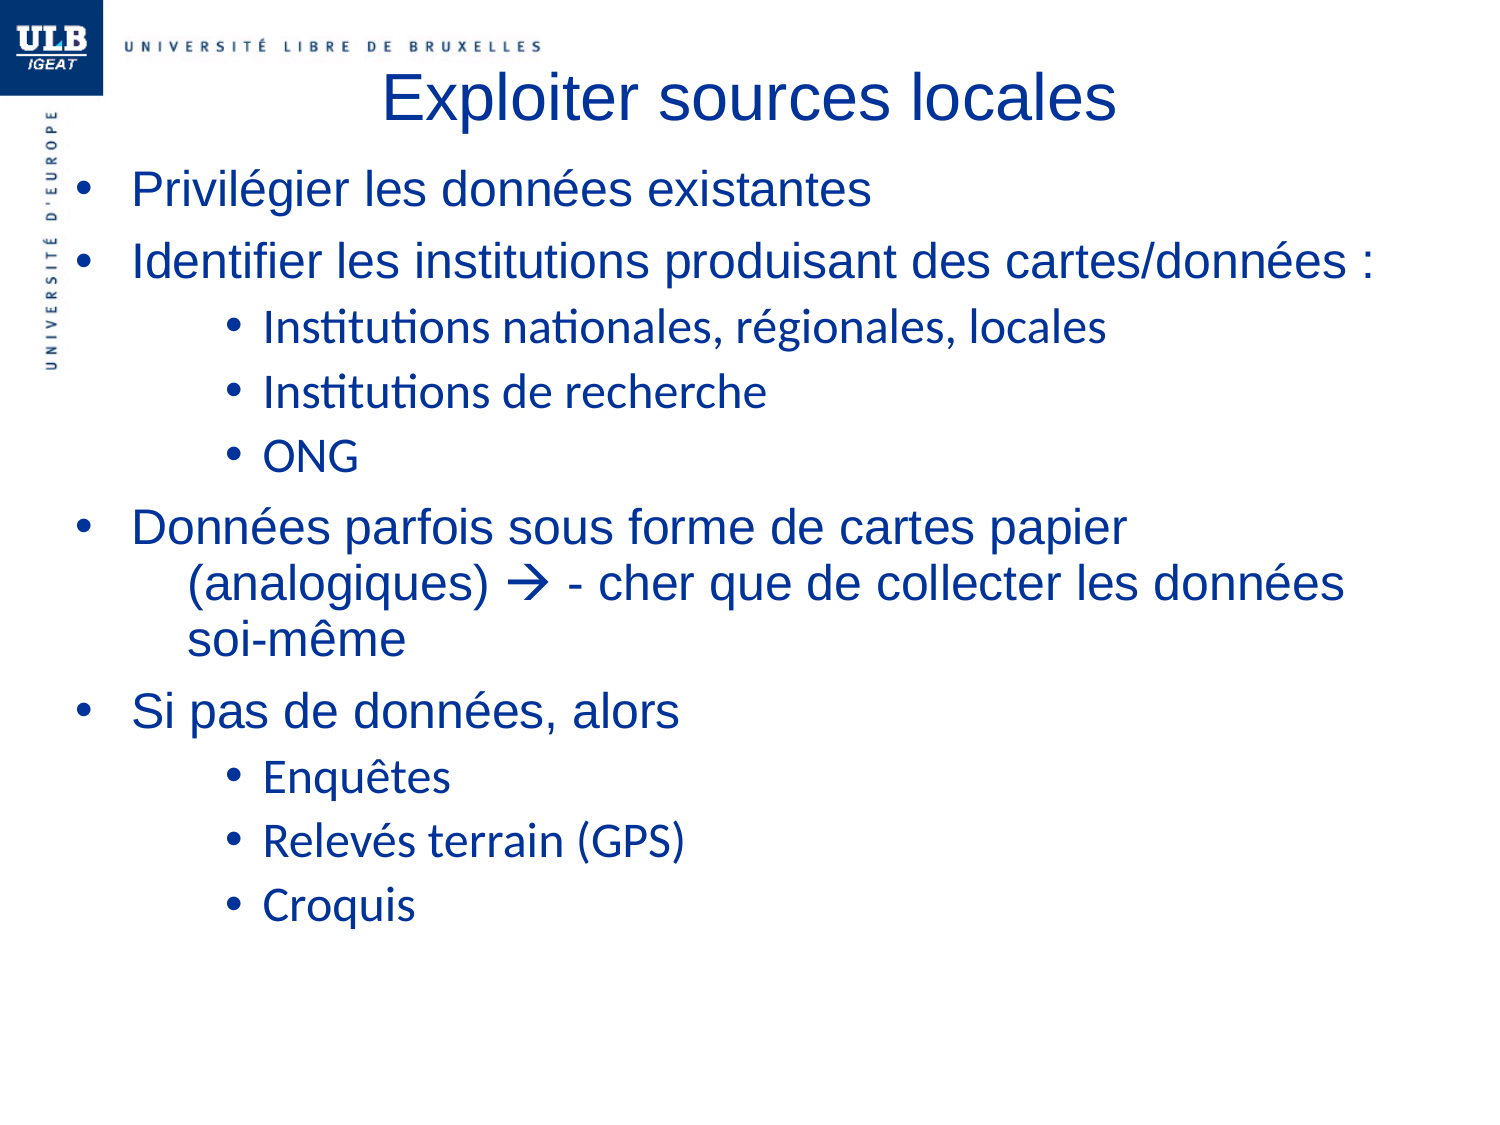

# Exploiter sources locales
Privilégier les données existantes
Identifier les institutions produisant des cartes/données :
Institutions nationales, régionales, locales
Institutions de recherche
ONG
Données parfois sous forme de cartes papier (analogiques)  - cher que de collecter les données soi-même
Si pas de données, alors
Enquêtes
Relevés terrain (GPS)
Croquis